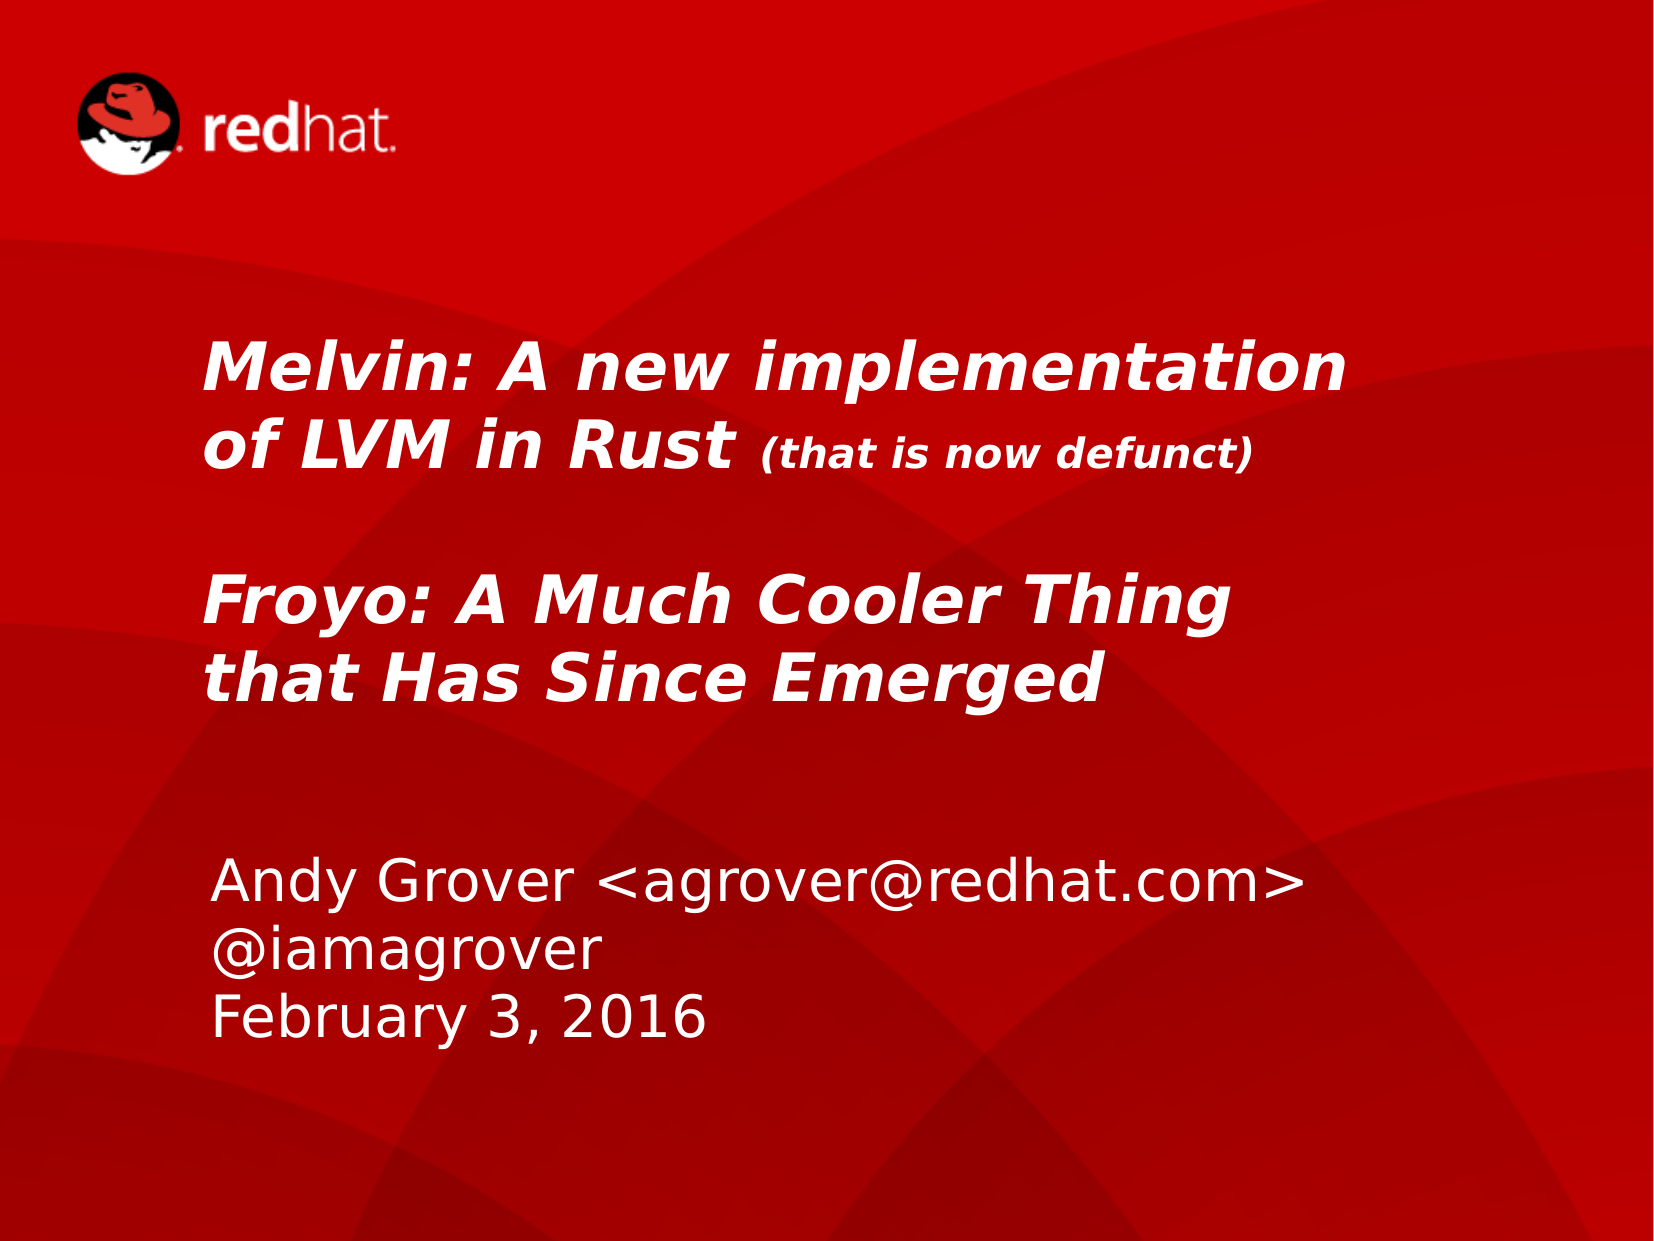

Melvin: A new implementation of LVM in Rust (that is now defunct)
Froyo: A Much Cooler Thing that Has Since Emerged
Andy Grover <agrover@redhat.com>
@iamagrover
February 3, 2016